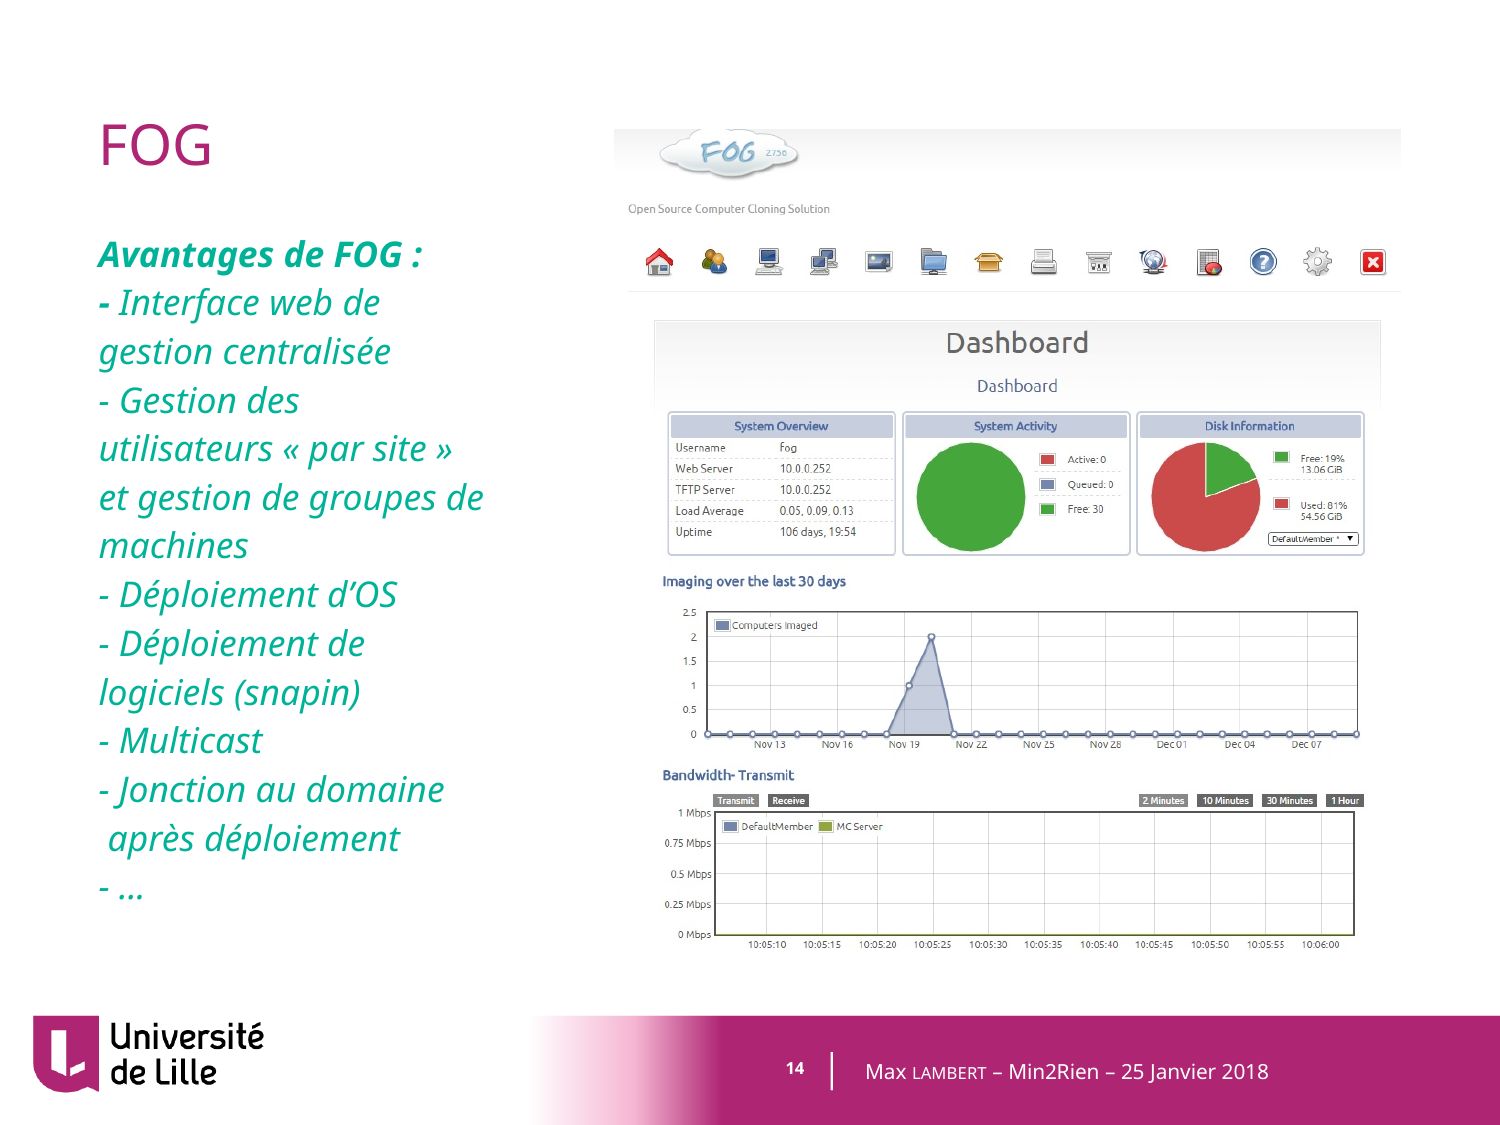

# FOG
Avantages de FOG :
- Interface web de
gestion centralisée
- Gestion des
utilisateurs « par site »
et gestion de groupes de
machines
- Déploiement d’OS
- Déploiement de
logiciels (snapin)
- Multicast
- Jonction au domaine
 après déploiement
- ...